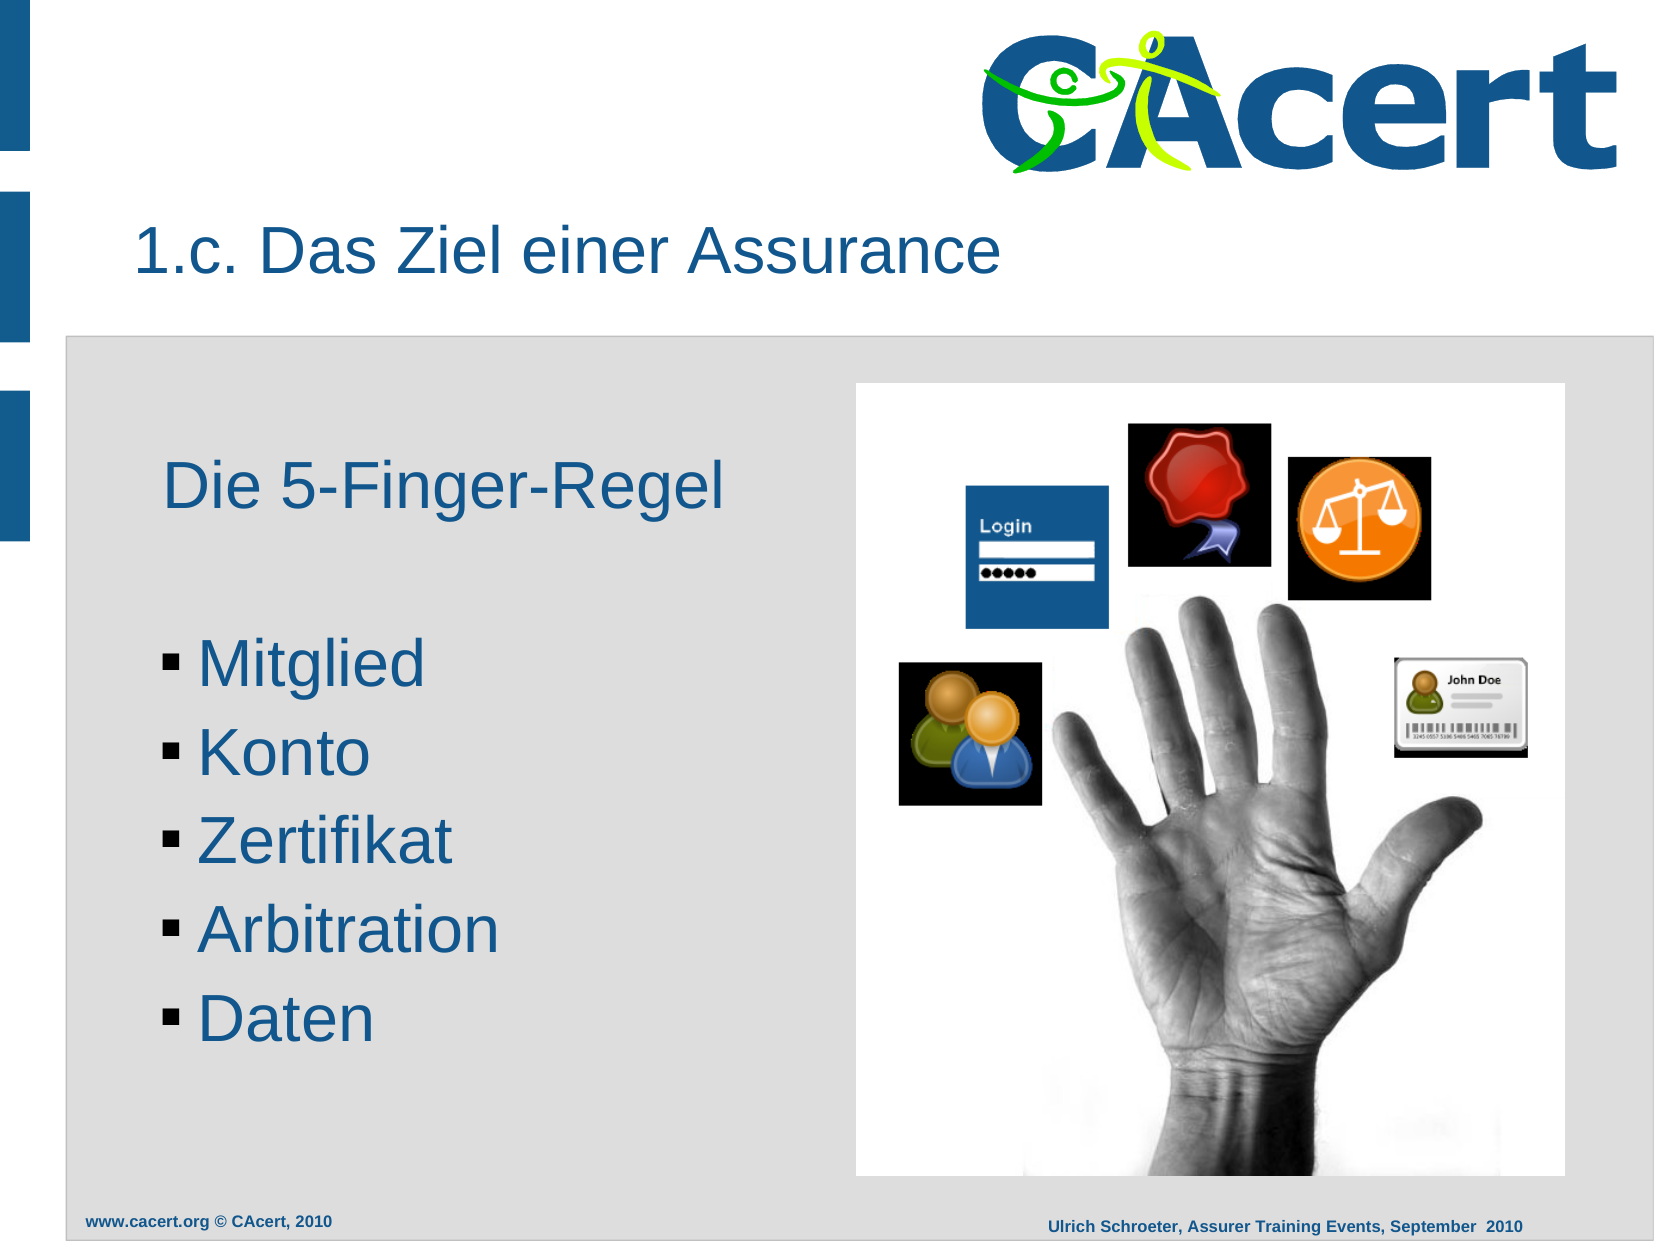

1.c. Das Ziel einer Assurance
Die 5-Finger-Regel
 Mitglied
 Konto
 Zertifikat
 Arbitration
 Daten